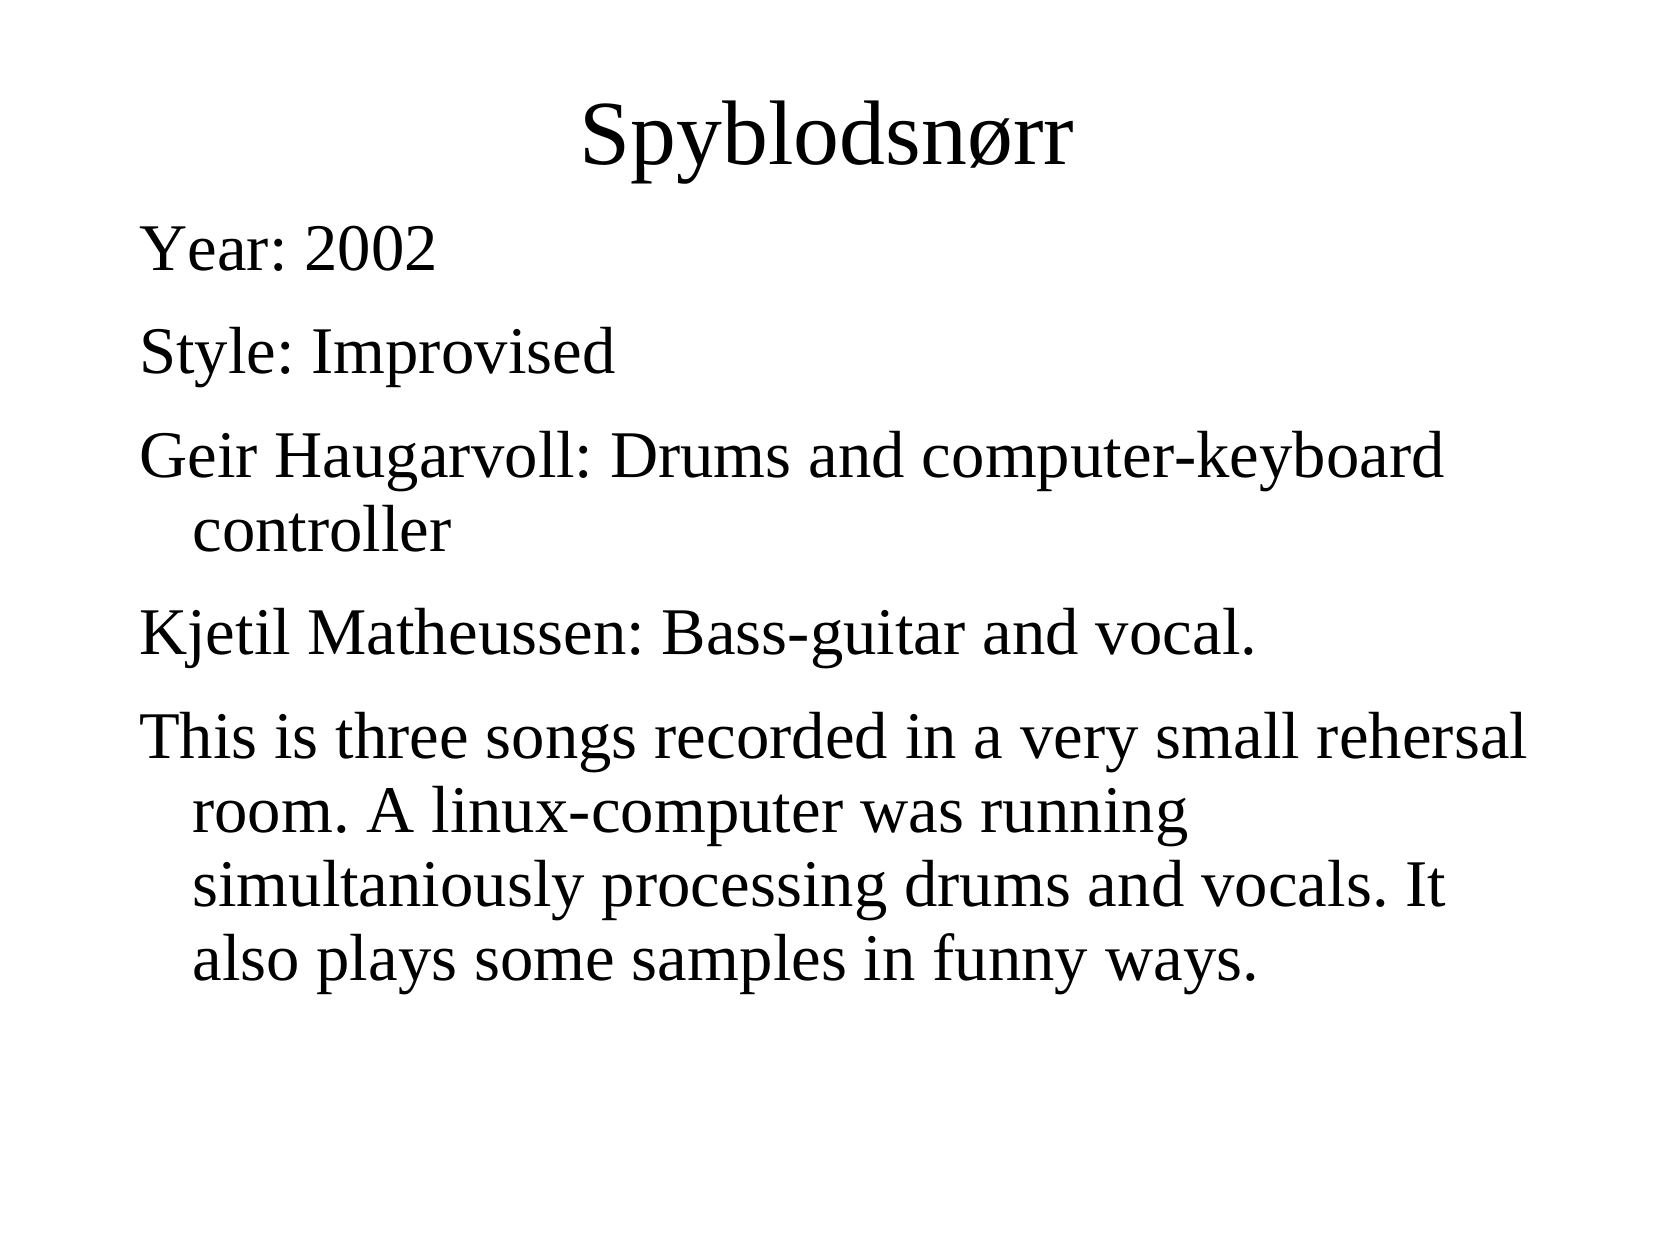

# Spyblodsnørr
Year: 2002
Style: Improvised
Geir Haugarvoll: Drums and computer-keyboard controller
Kjetil Matheussen: Bass-guitar and vocal.
This is three songs recorded in a very small rehersal room. A linux-computer was running simultaniously processing drums and vocals. It also plays some samples in funny ways.